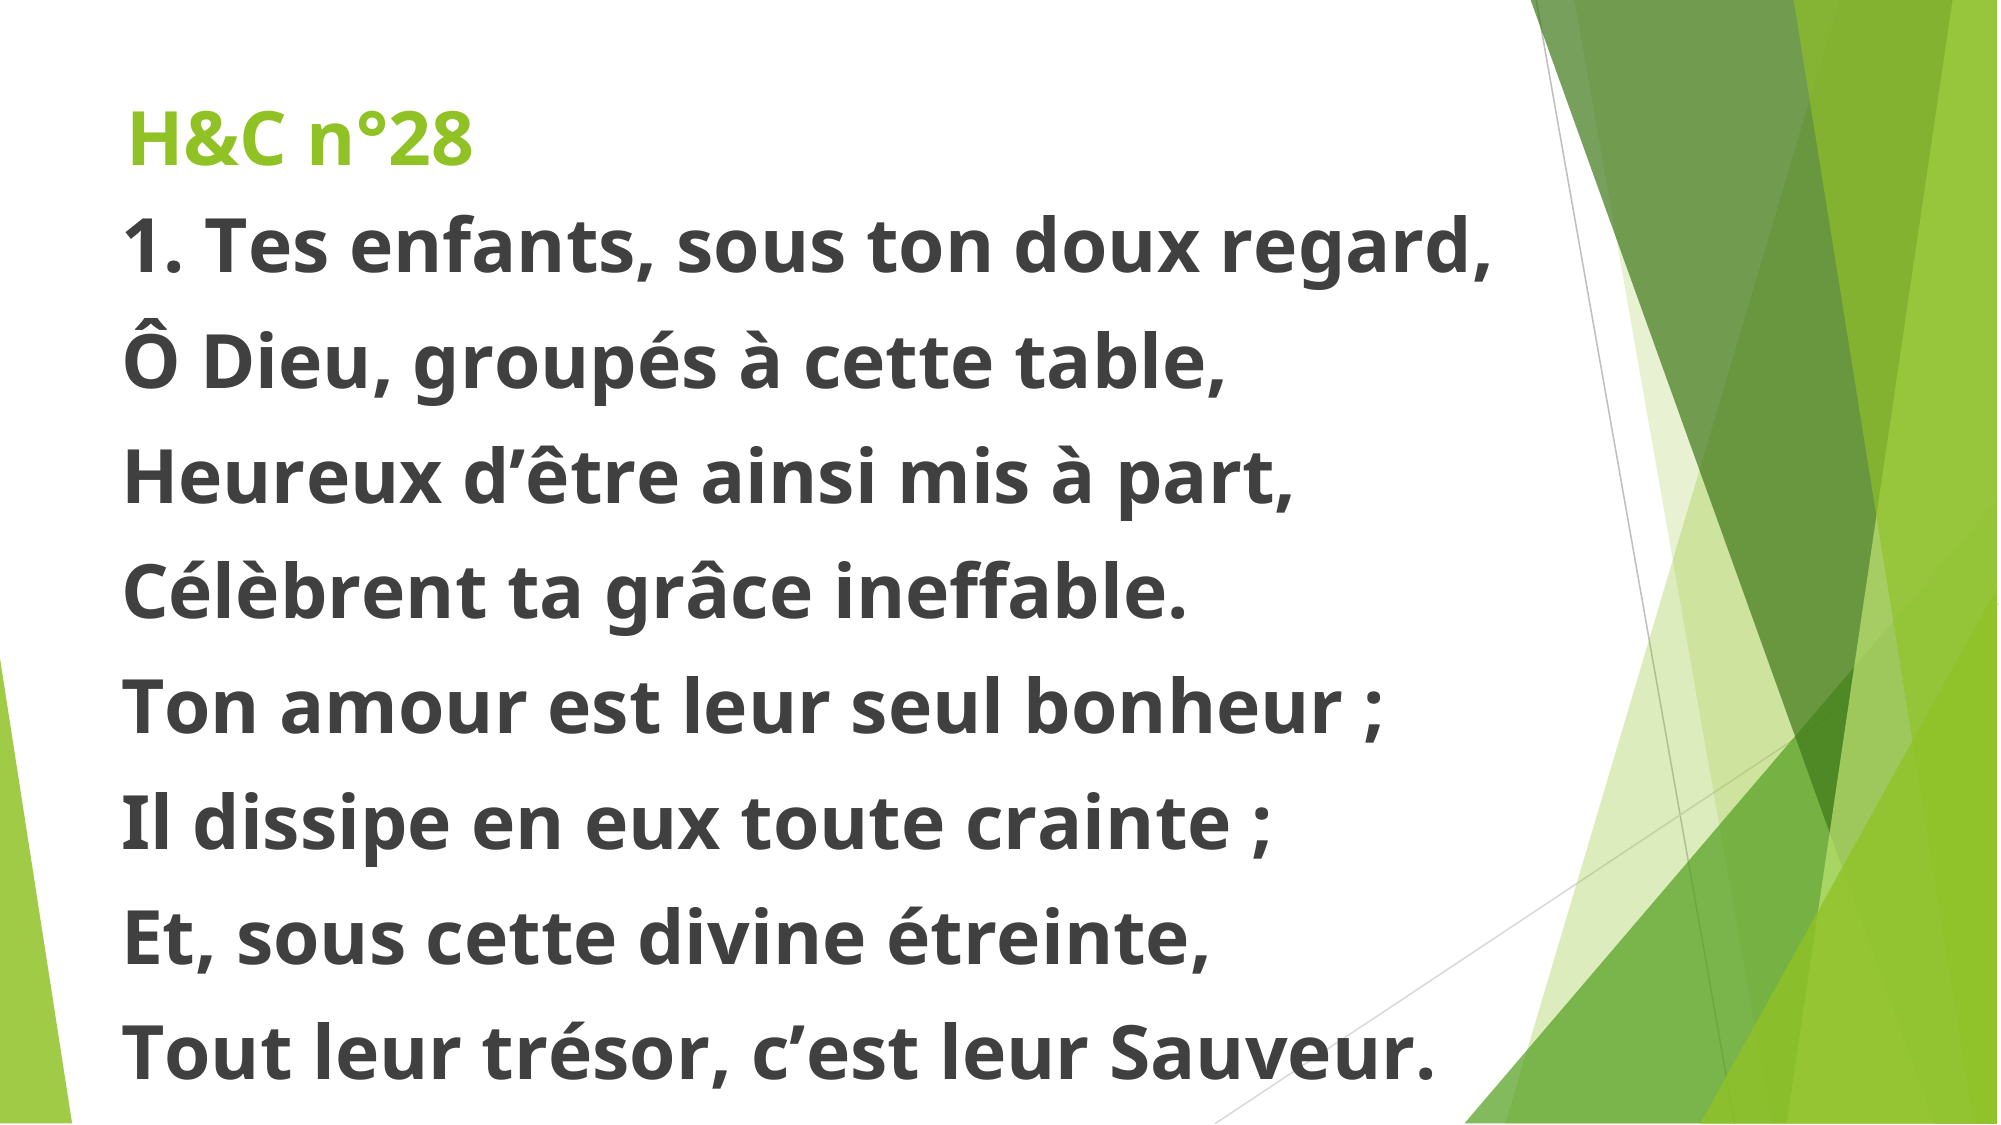

H&C n°28
1. Tes enfants, sous ton doux regard,
Ô Dieu, groupés à cette table,
Heureux d’être ainsi mis à part,
Célèbrent ta grâce ineffable.
Ton amour est leur seul bonheur ;
Il dissipe en eux toute crainte ;
Et, sous cette divine étreinte,
Tout leur trésor, c’est leur Sauveur.